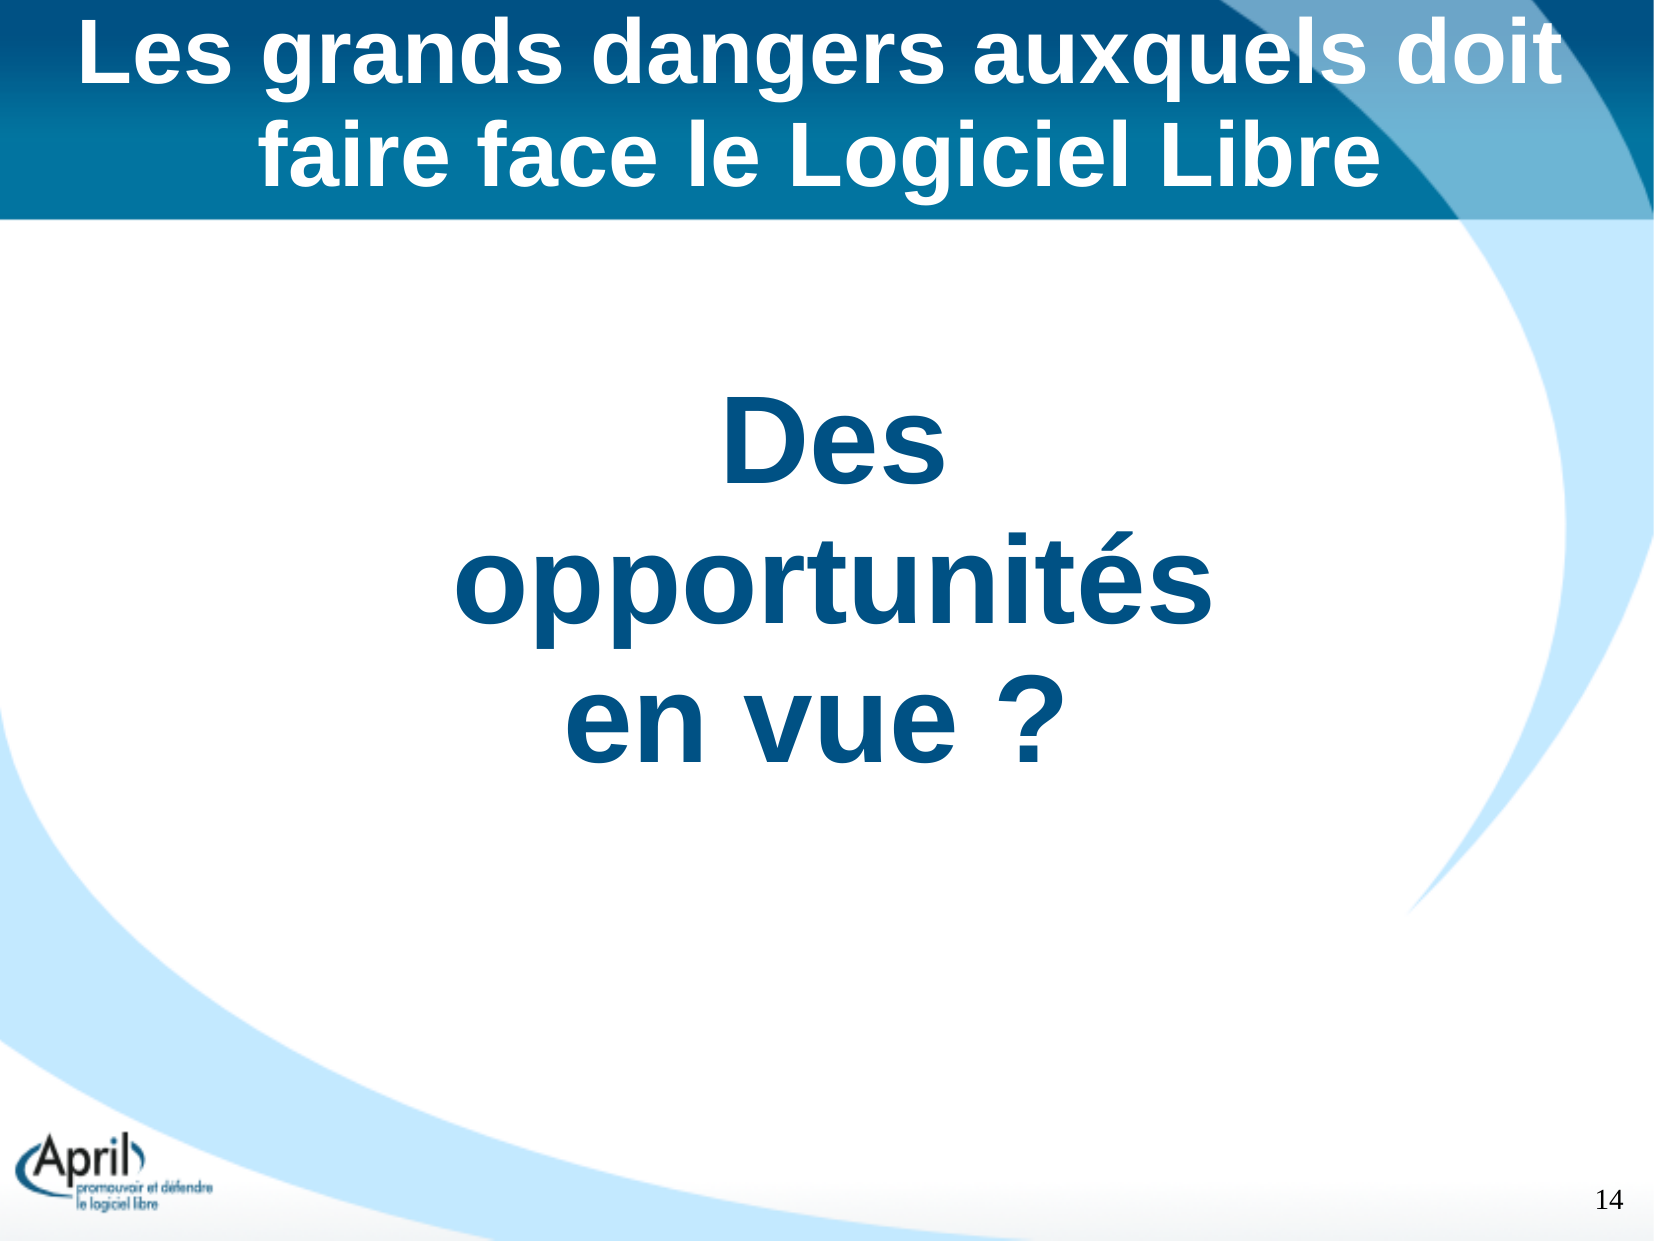

# Les grands dangers auxquels doit faire face le Logiciel Libre
Des opportunités en vue ?
14